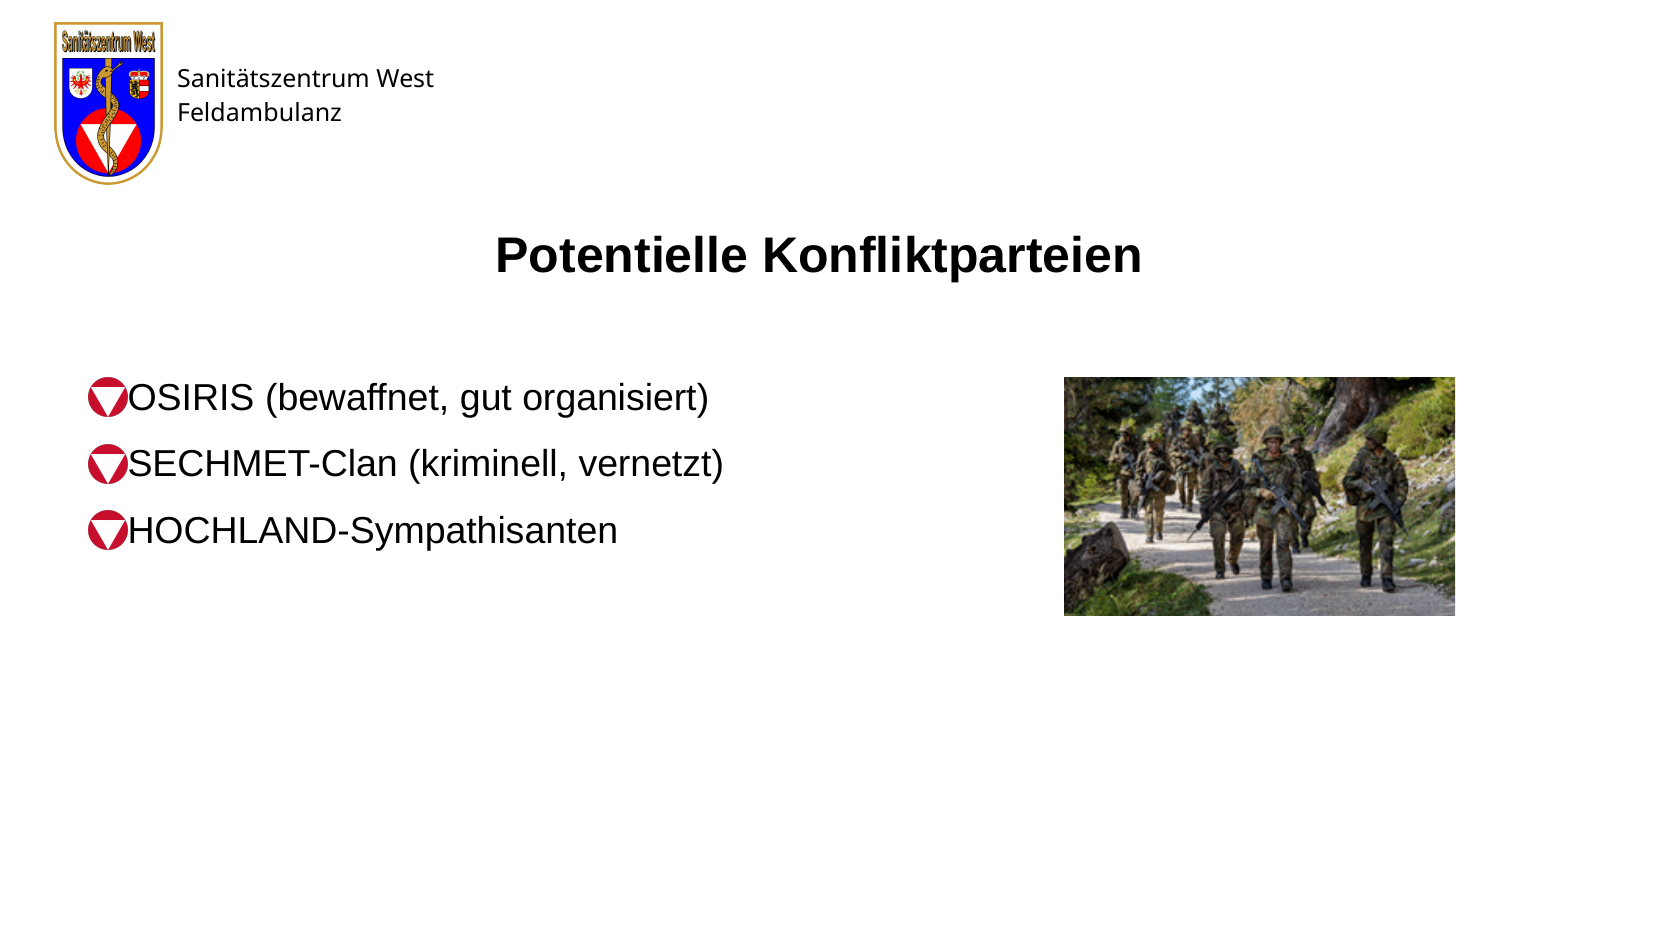

# Potentielle Konfliktparteien
OSIRIS (bewaffnet, gut organisiert)
SECHMET-Clan (kriminell, vernetzt)
HOCHLAND-Sympathisanten